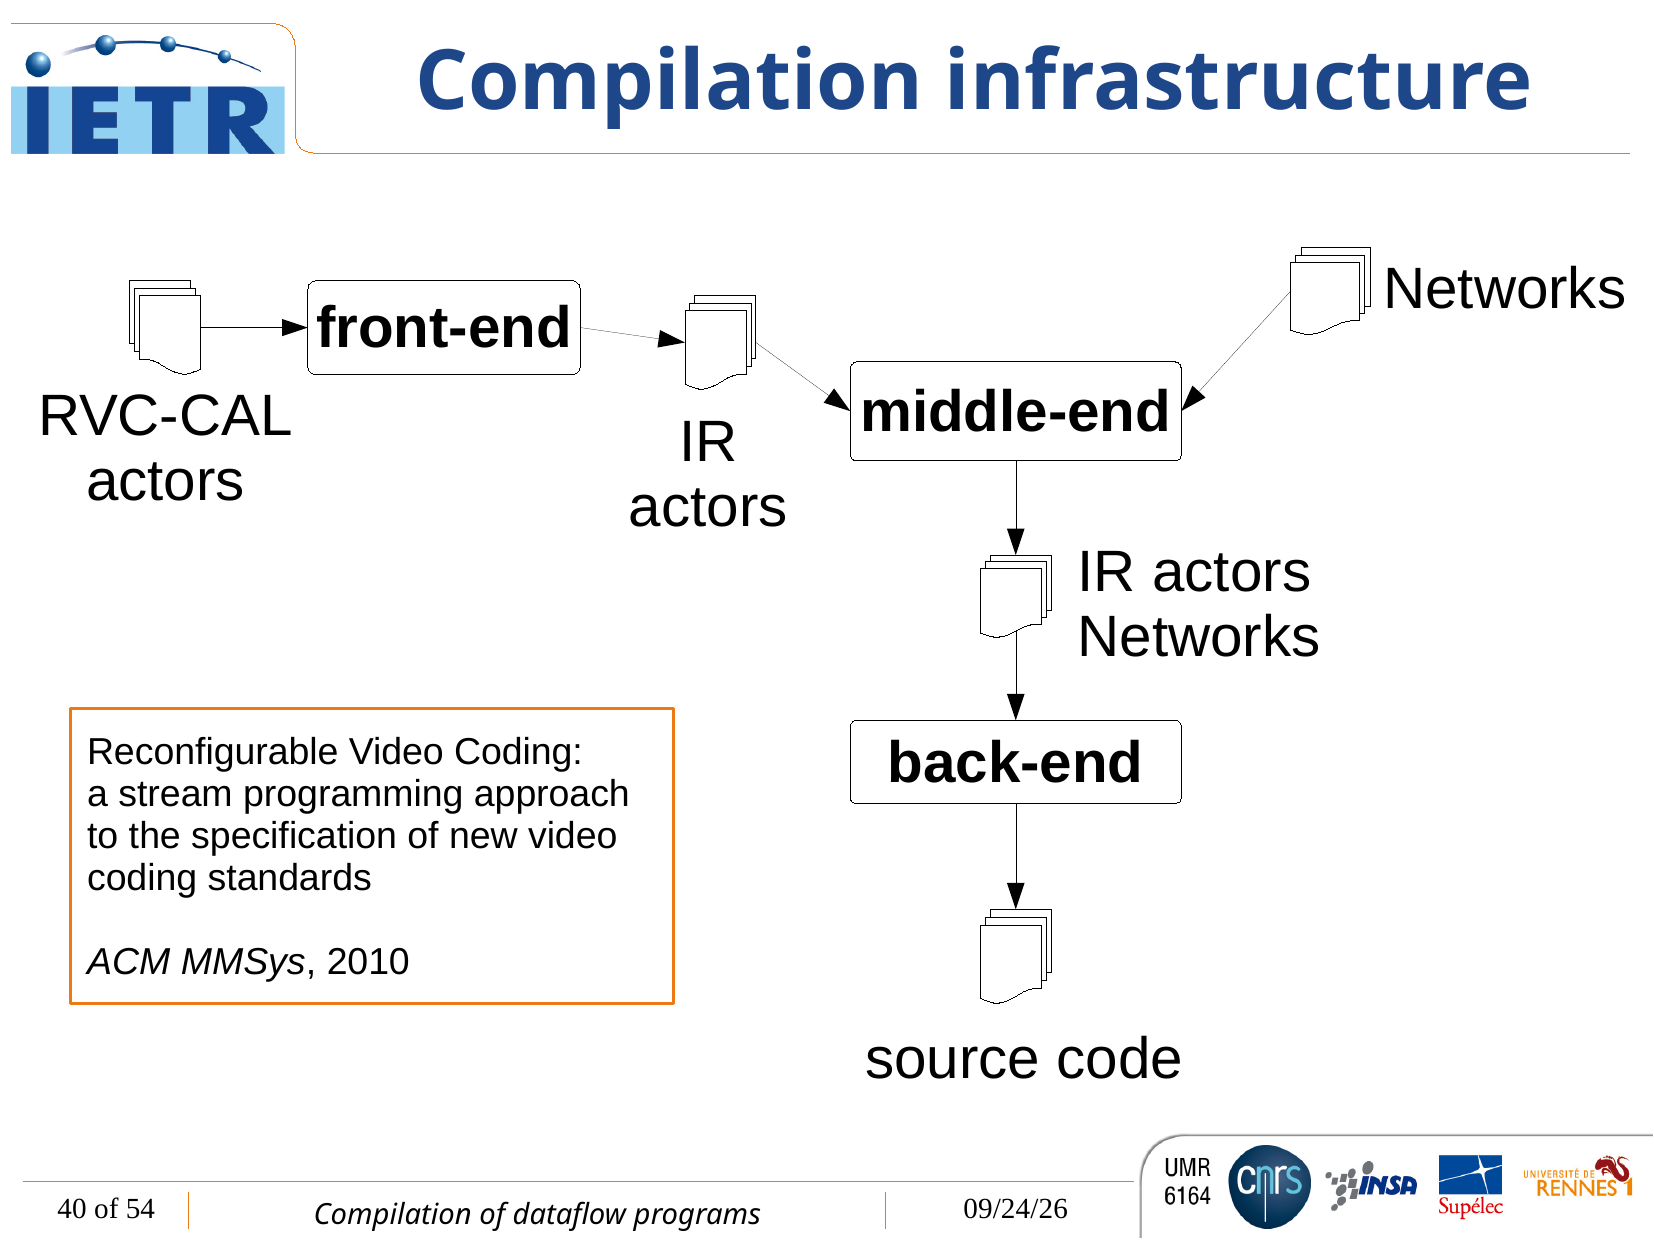

# Compilation infrastructure
Networks
front-end
middle-end
RVC-CAL
actors
IR
actors
IR actors
Networks
back-end
Reconfigurable Video Coding:
a stream programming approach
to the specification of new video
coding standards
ACM MMSys, 2010
source code
40
Compilation of dataflow programs